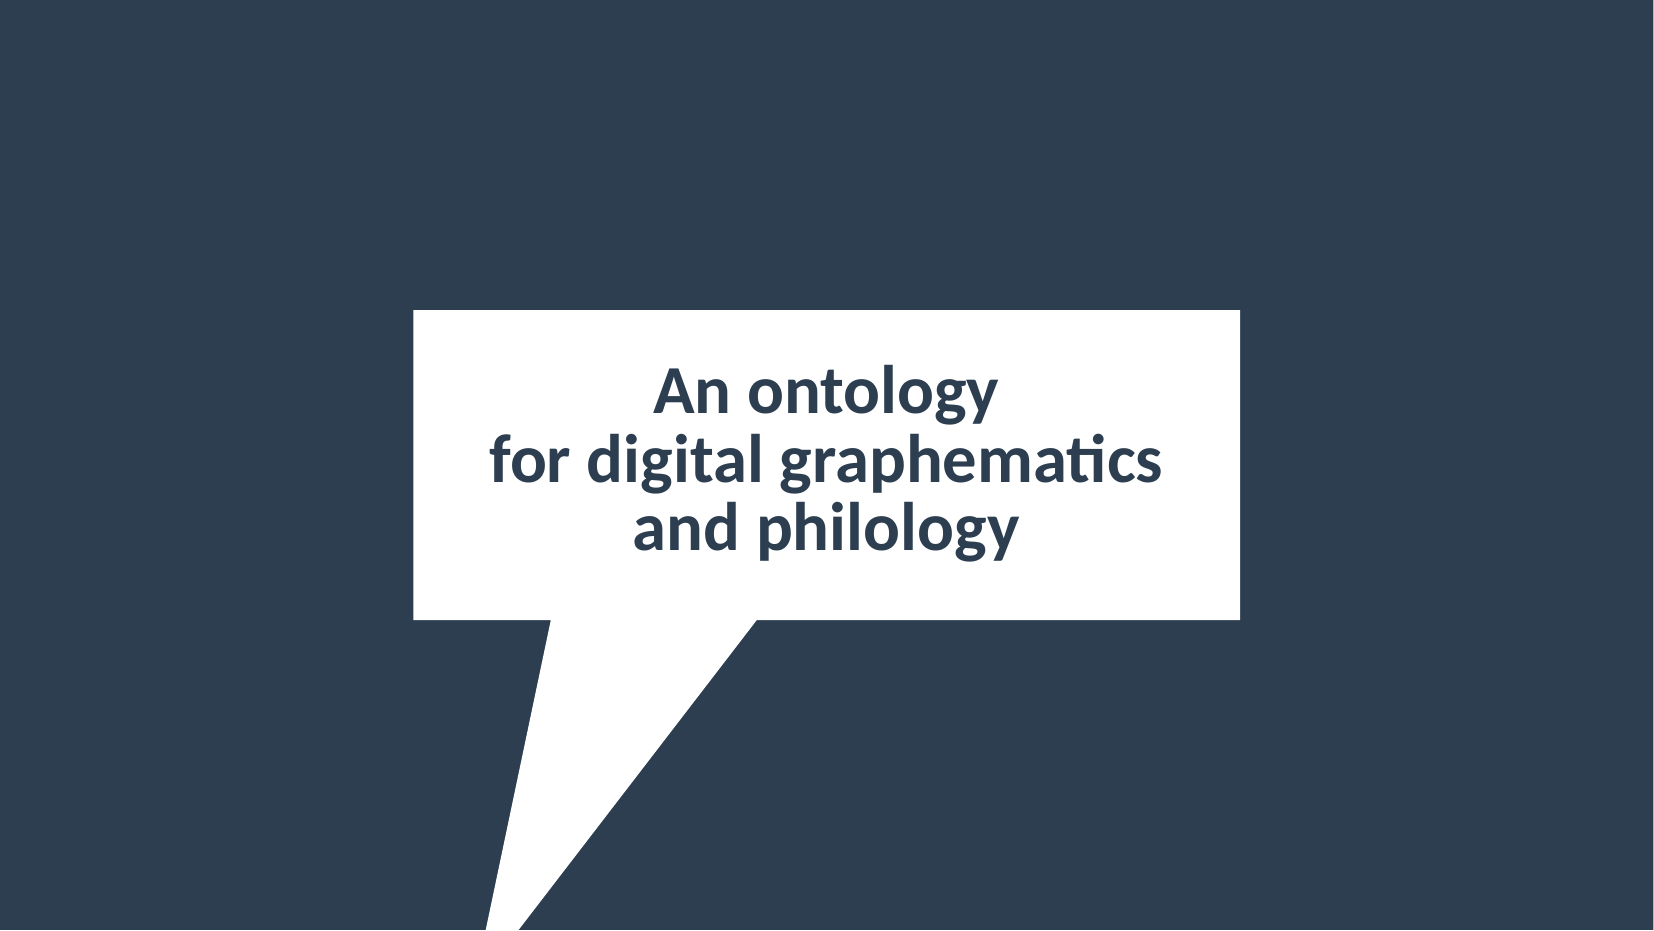

# An ontology for digital graphematics and philology